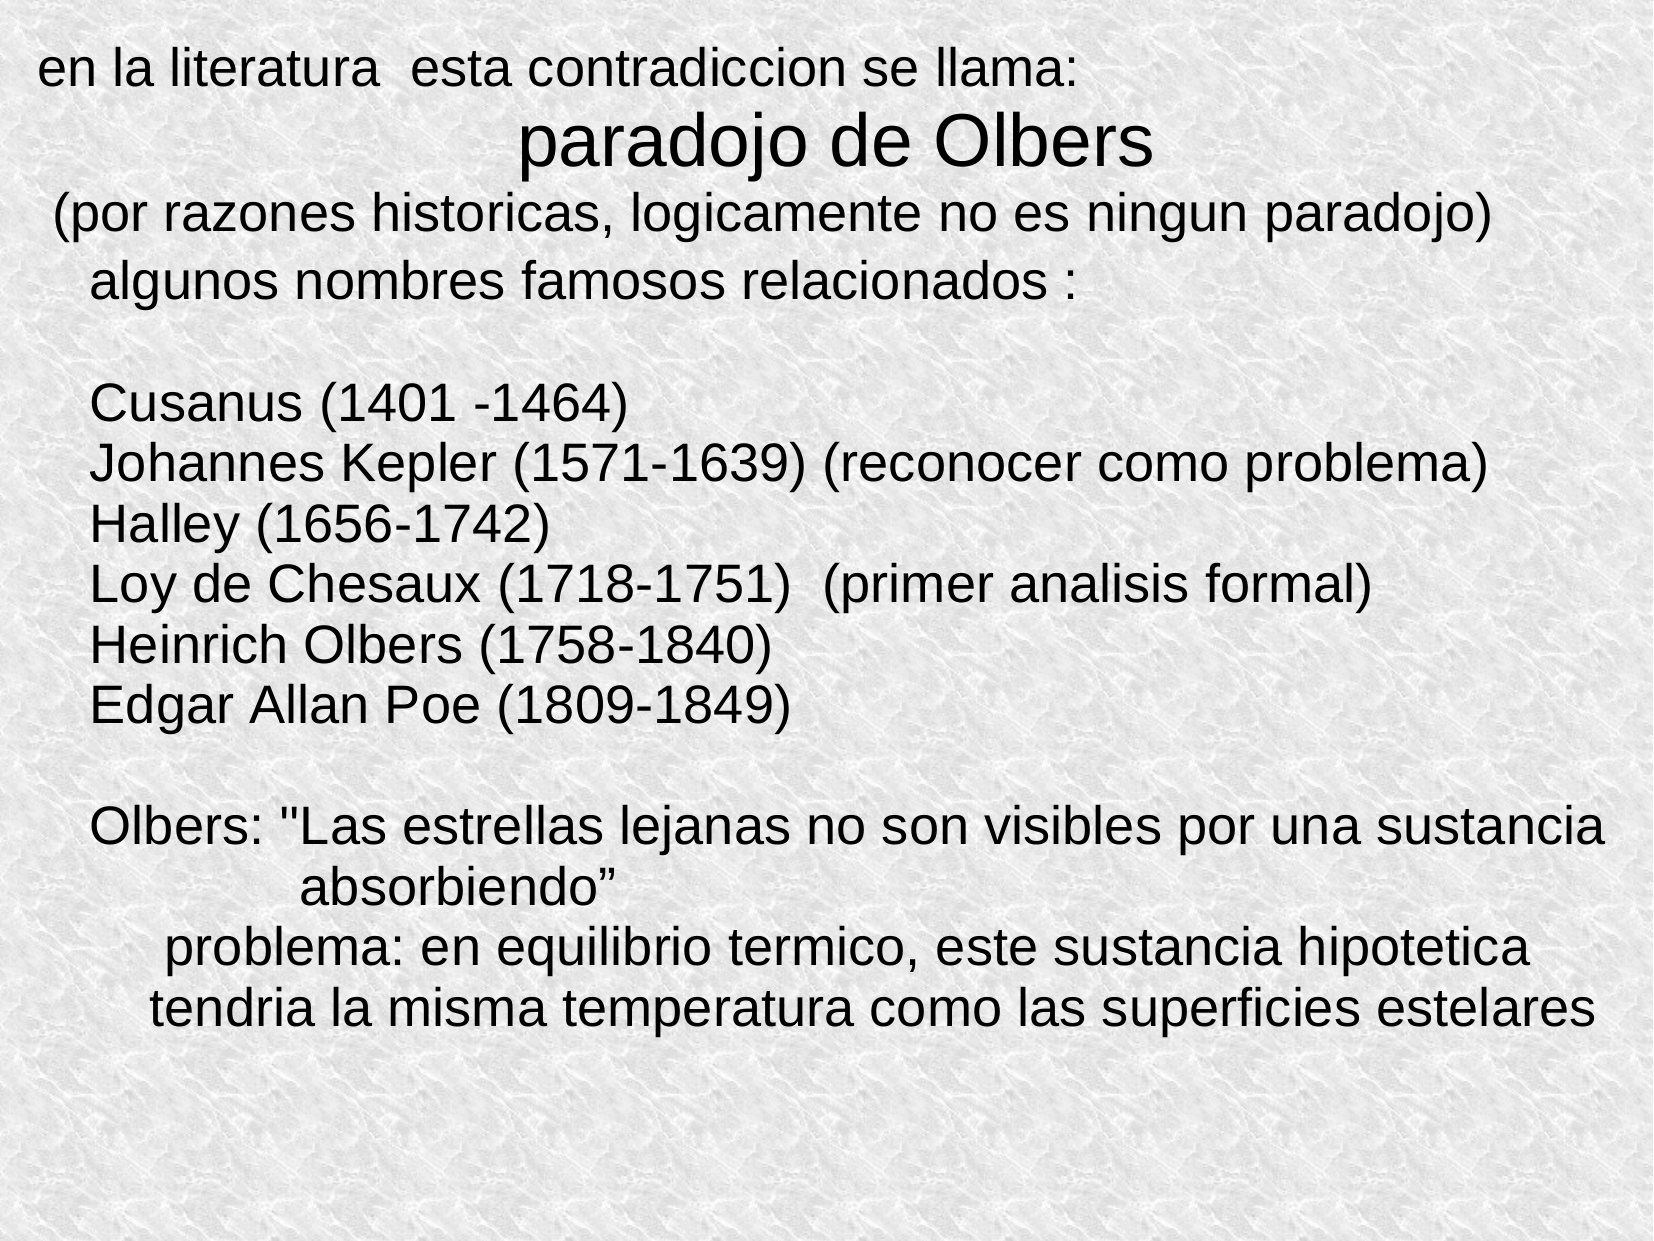

en la literatura esta contradiccion se llama:
 paradojo de Olbers
 (por razones historicas, logicamente no es ningun paradojo)
algunos nombres famosos relacionados :
Cusanus (1401 -1464)
Johannes Kepler (1571-1639) (reconocer como problema)
Halley (1656-1742)
Loy de Chesaux (1718-1751) (primer analisis formal)
Heinrich Olbers (1758-1840)
Edgar Allan Poe (1809-1849)
Olbers: ''Las estrellas lejanas no son visibles por una sustancia
 absorbiendo”
 problema: en equilibrio termico, este sustancia hipotetica
 tendria la misma temperatura como las superficies estelares